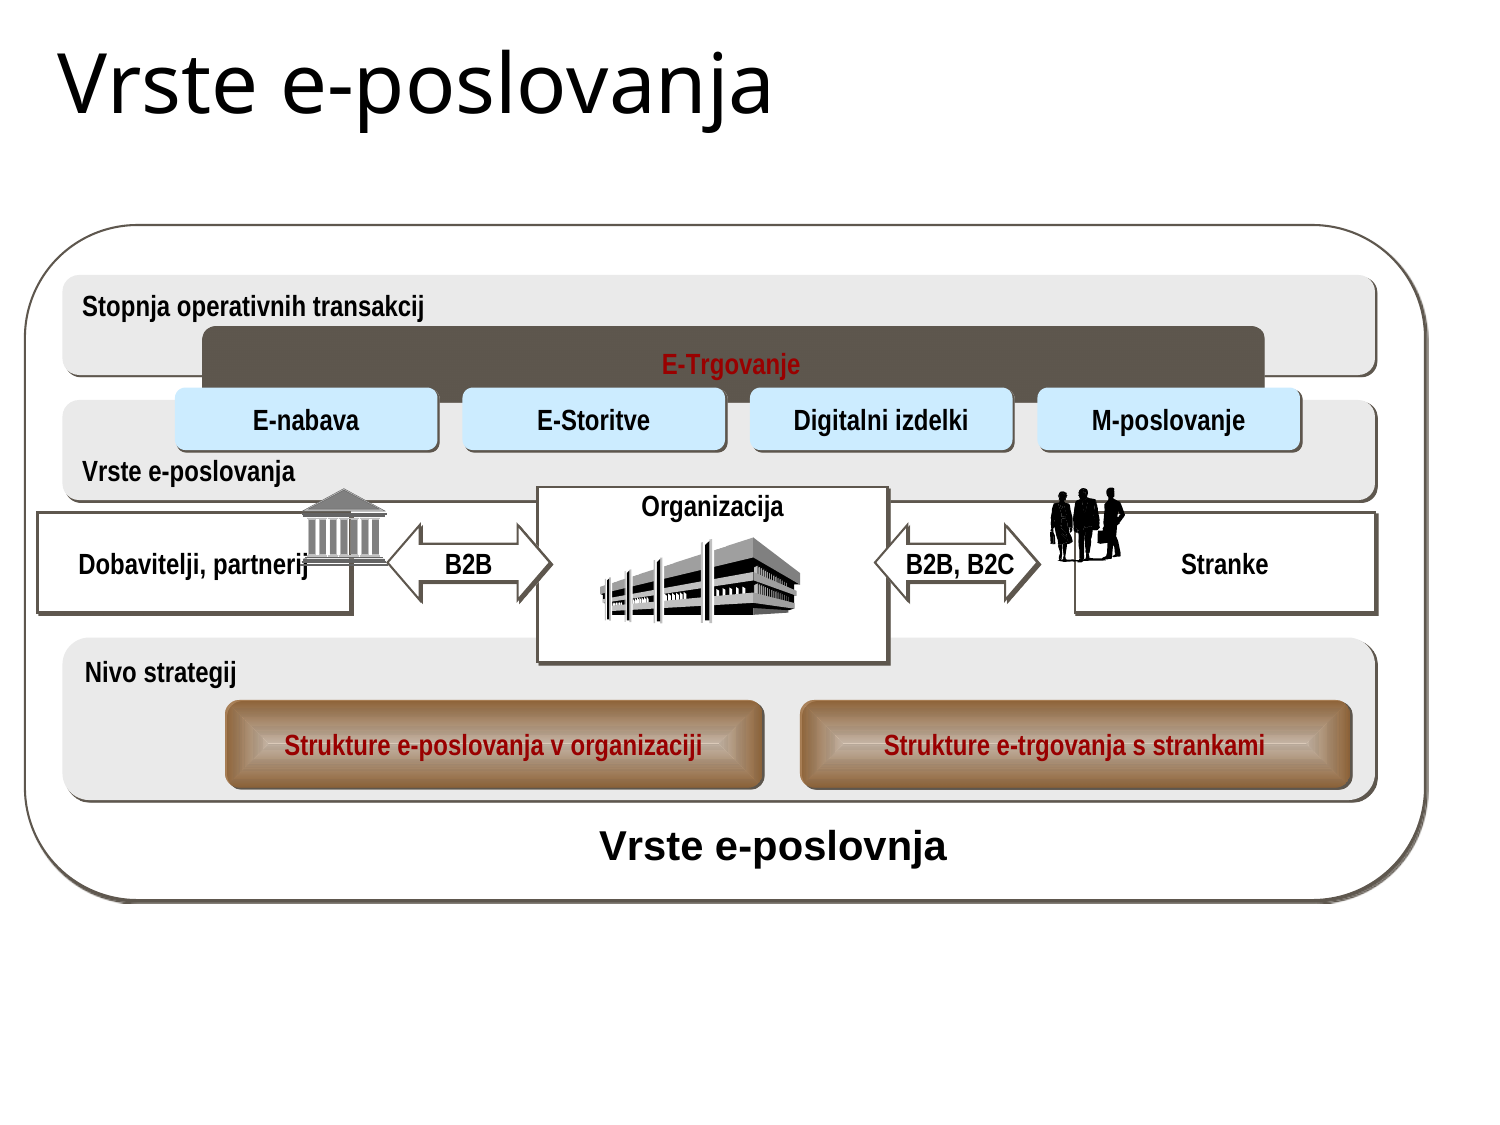

# Vrste e-poslovanja
Stopnja operativnih transakcij
E-Trgovanje
E-nabava
E-Storitve
Digitalni izdelki
M-poslovanje
Vrste e-poslovanja
Organizacija
Dobavitelji, partnerij
Stranke
B2B
B2B, B2C
Nivo strategij
Strukture e-poslovanja v organizaciji
Strukture e-trgovanja s strankami
Vrste e-poslovnja